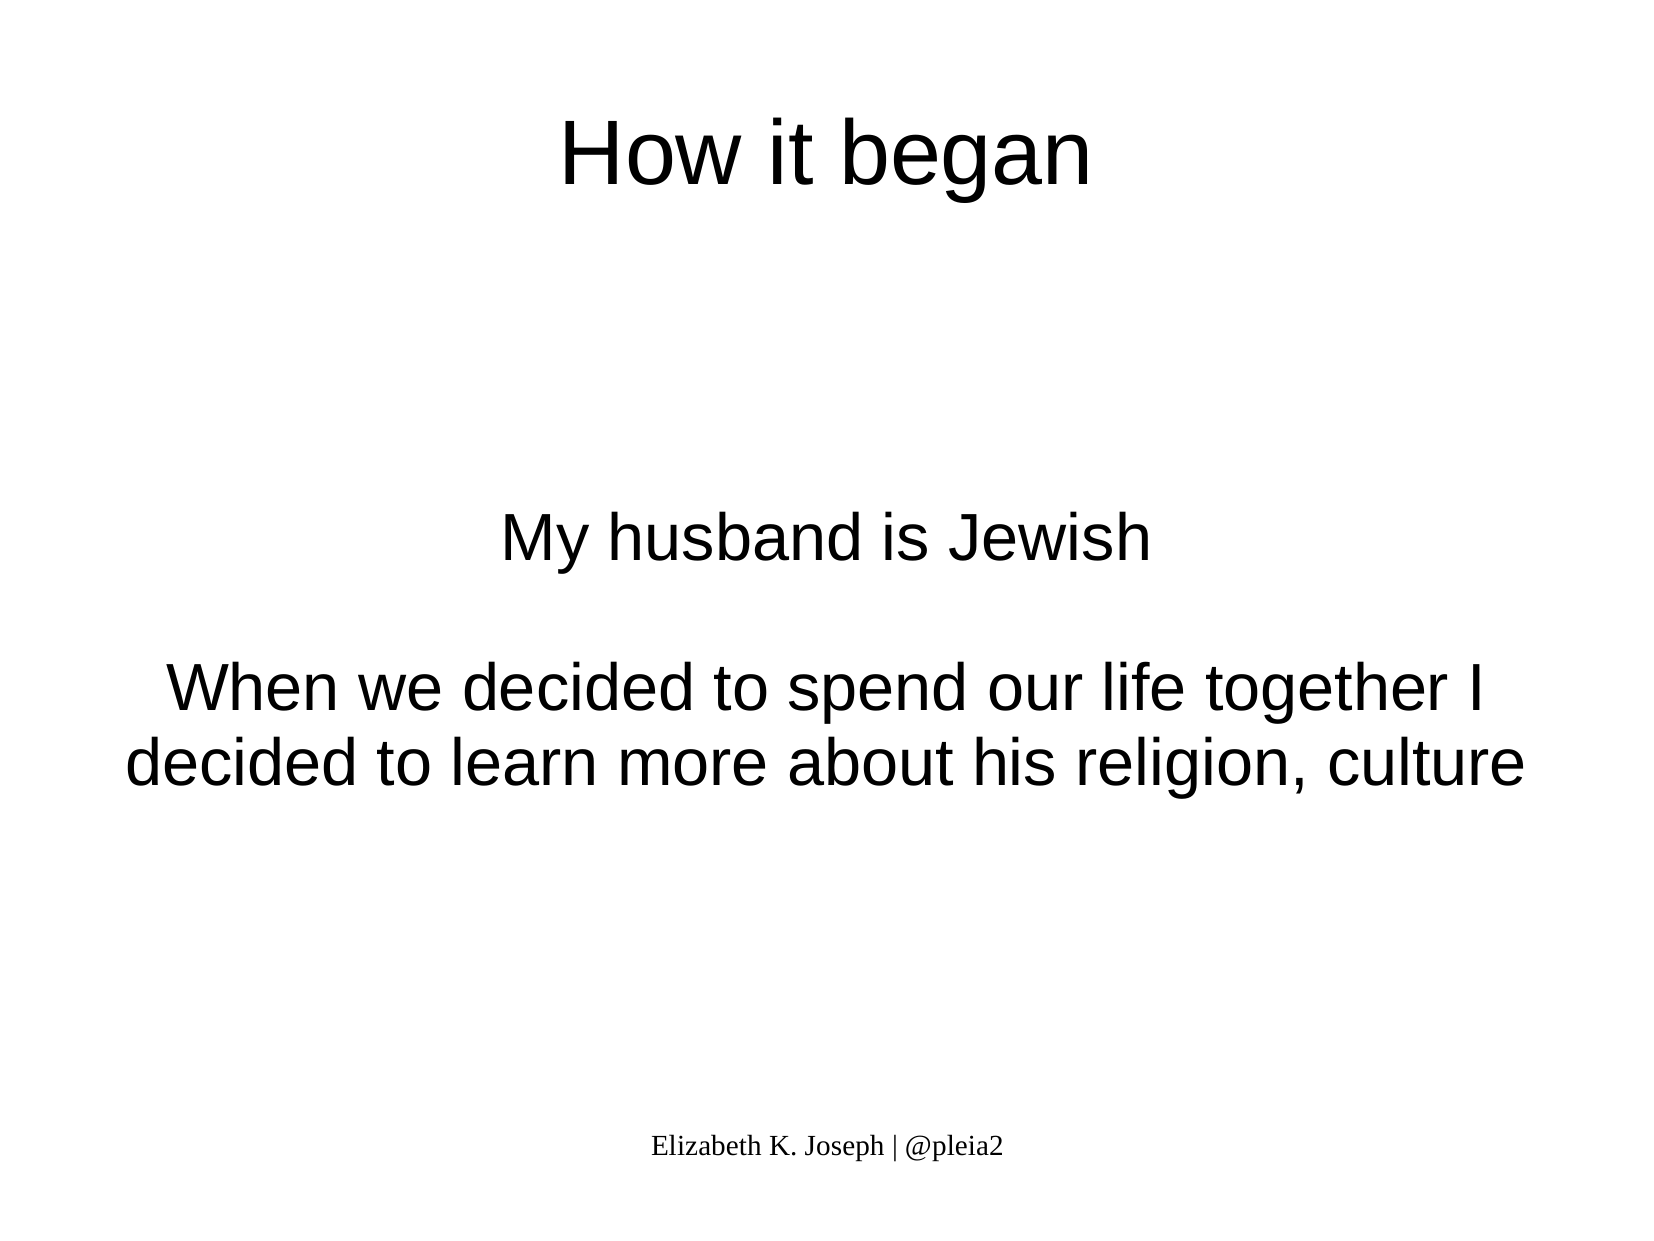

How it began
# My husband is Jewish
When we decided to spend our life together I decided to learn more about his religion, culture
Elizabeth K. Joseph | @pleia2